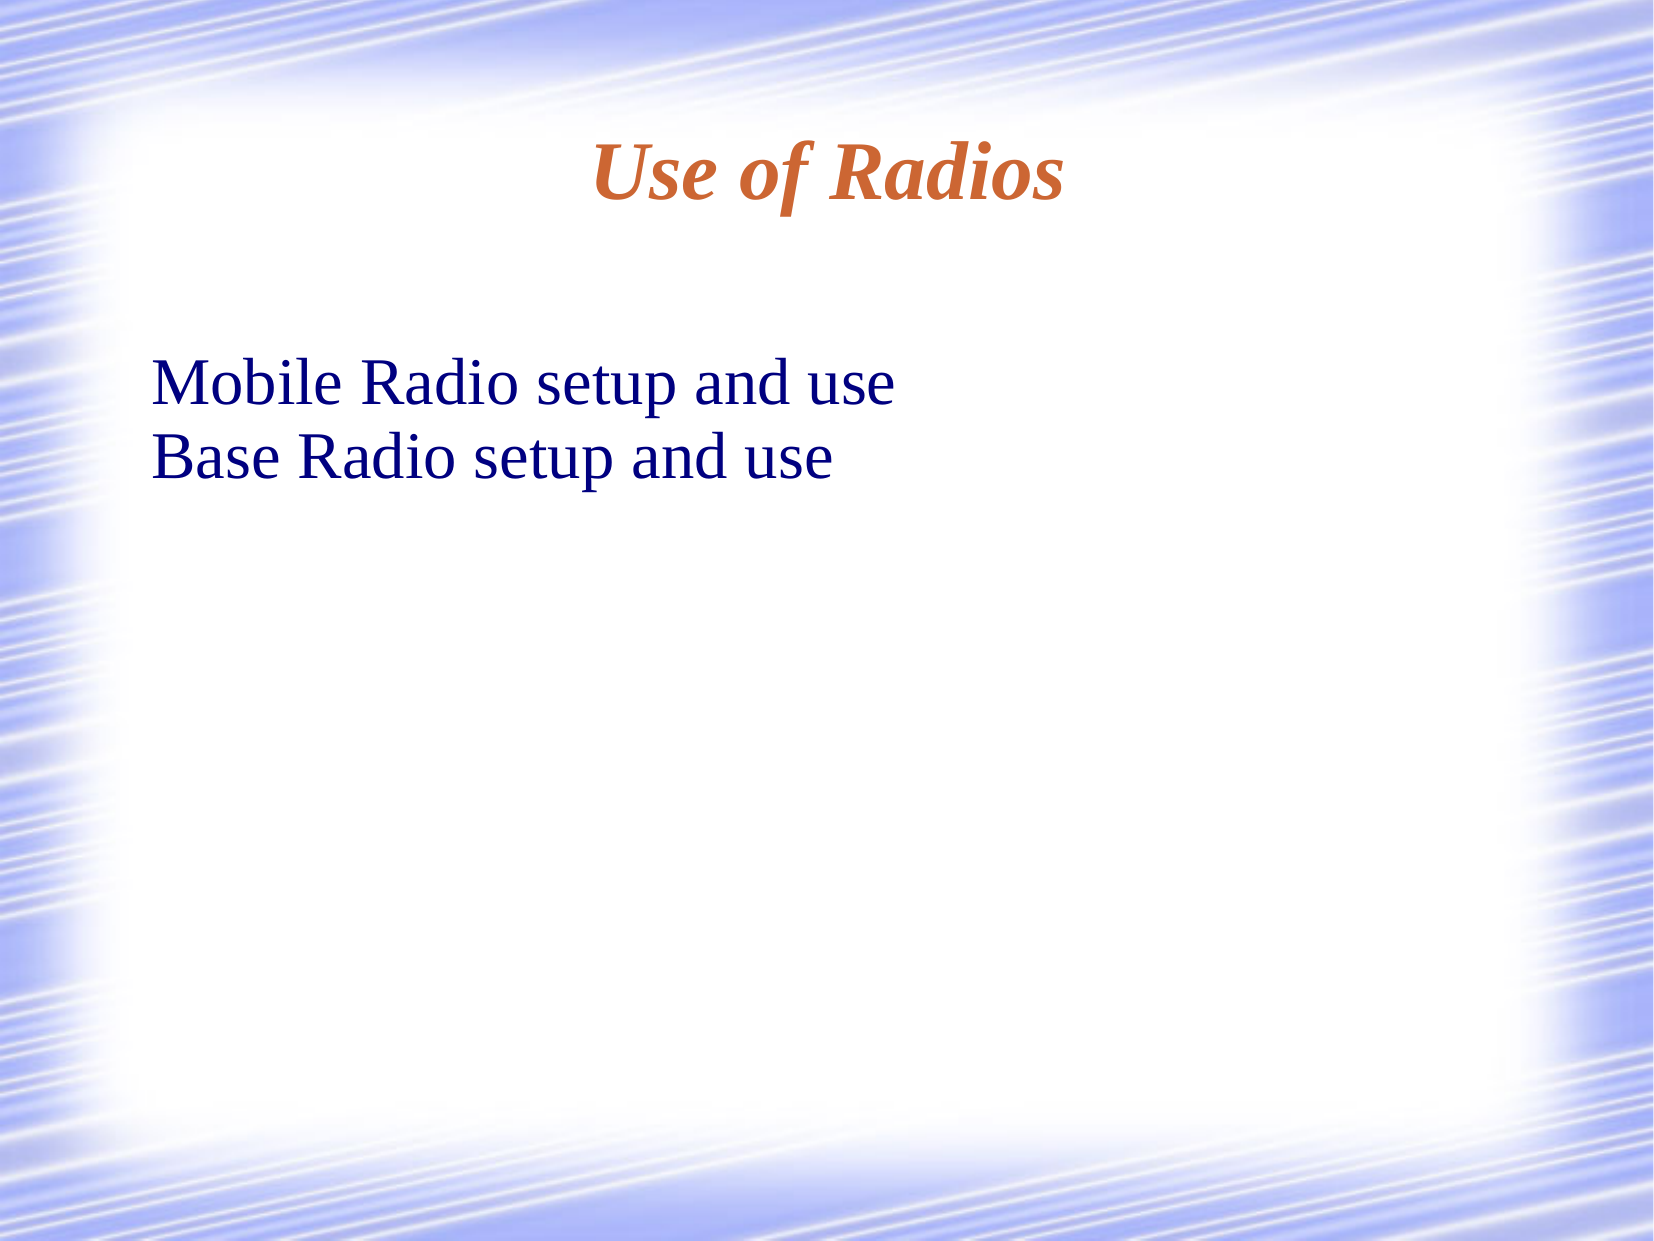

# Use of Radios
Mobile Radio setup and use
Base Radio setup and use